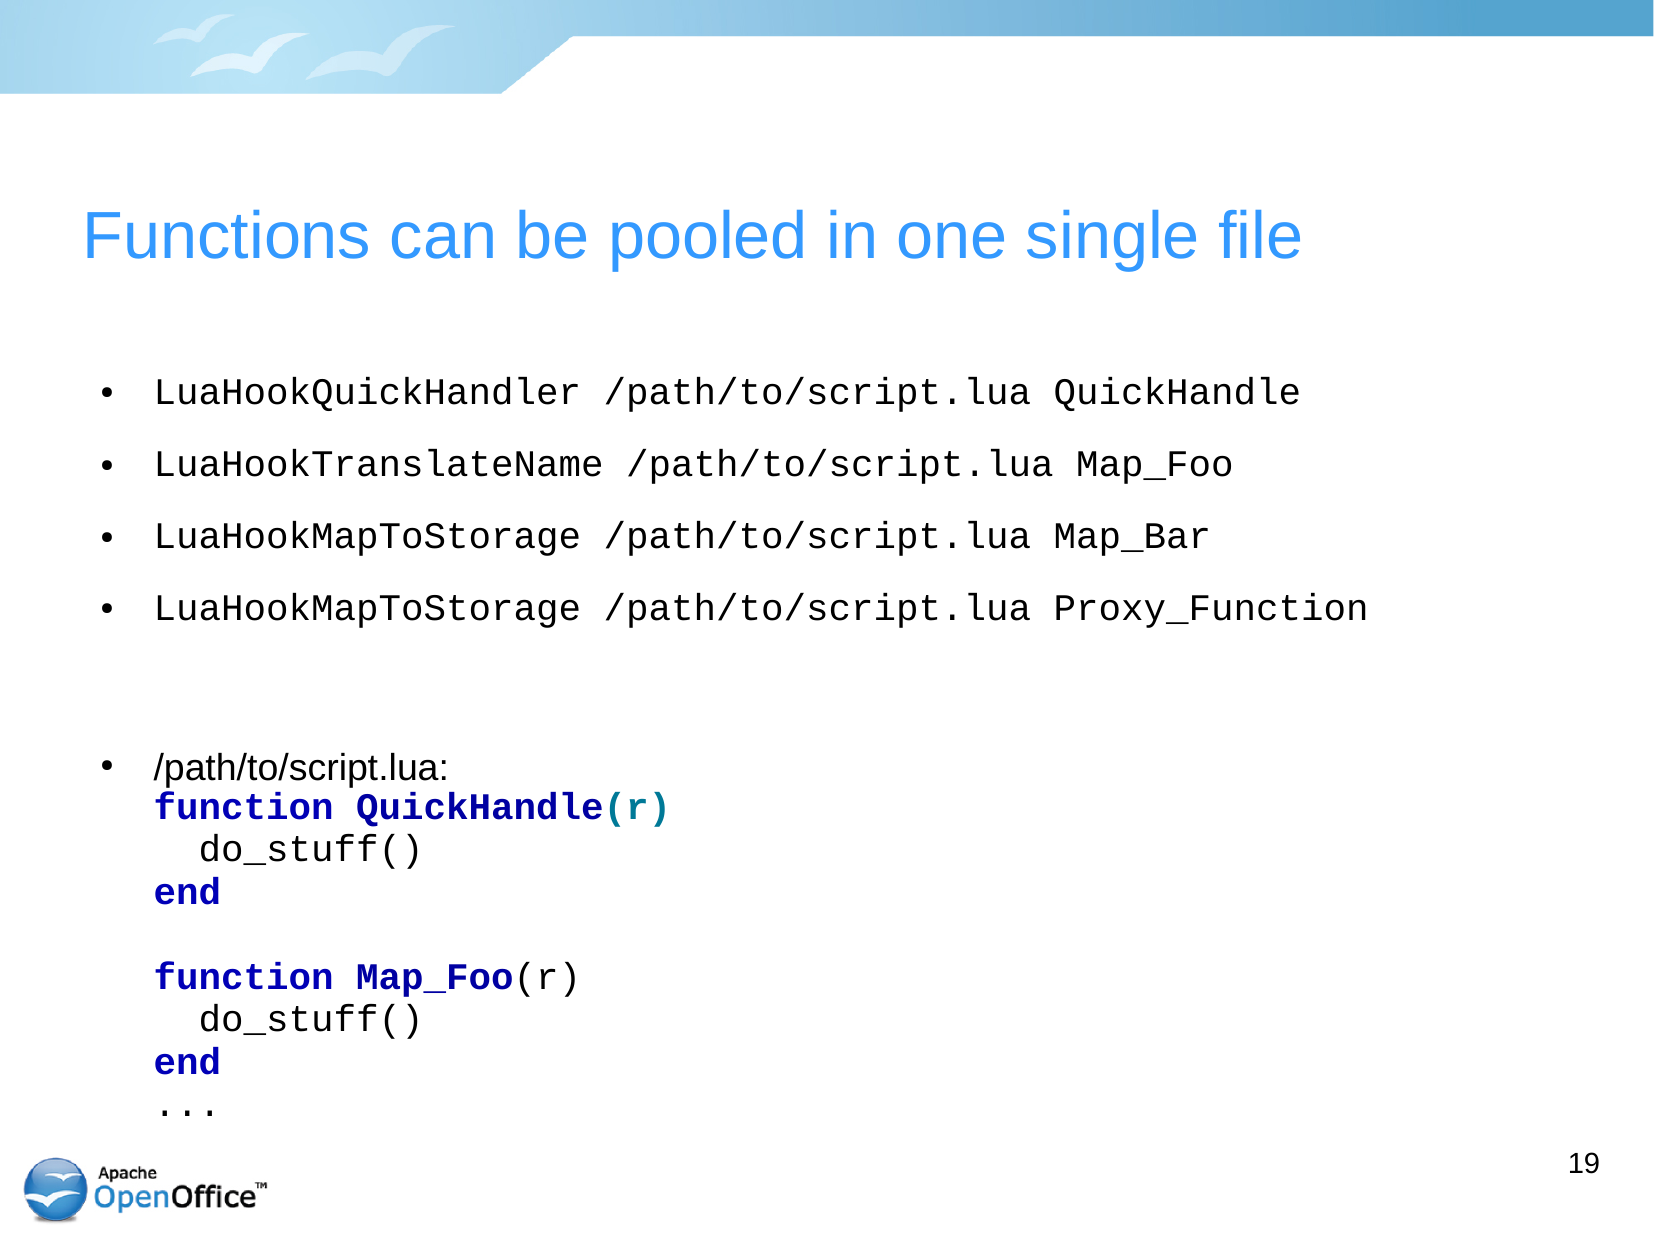

# Functions can be pooled in one single file
LuaHookQuickHandler /path/to/script.lua QuickHandle
LuaHookTranslateName /path/to/script.lua Map_Foo
LuaHookMapToStorage /path/to/script.lua Map_Bar
LuaHookMapToStorage /path/to/script.lua Proxy_Function
/path/to/script.lua:
function QuickHandle(r)
 do_stuff()
end
function Map_Foo(r)
 do_stuff()
end
...
19